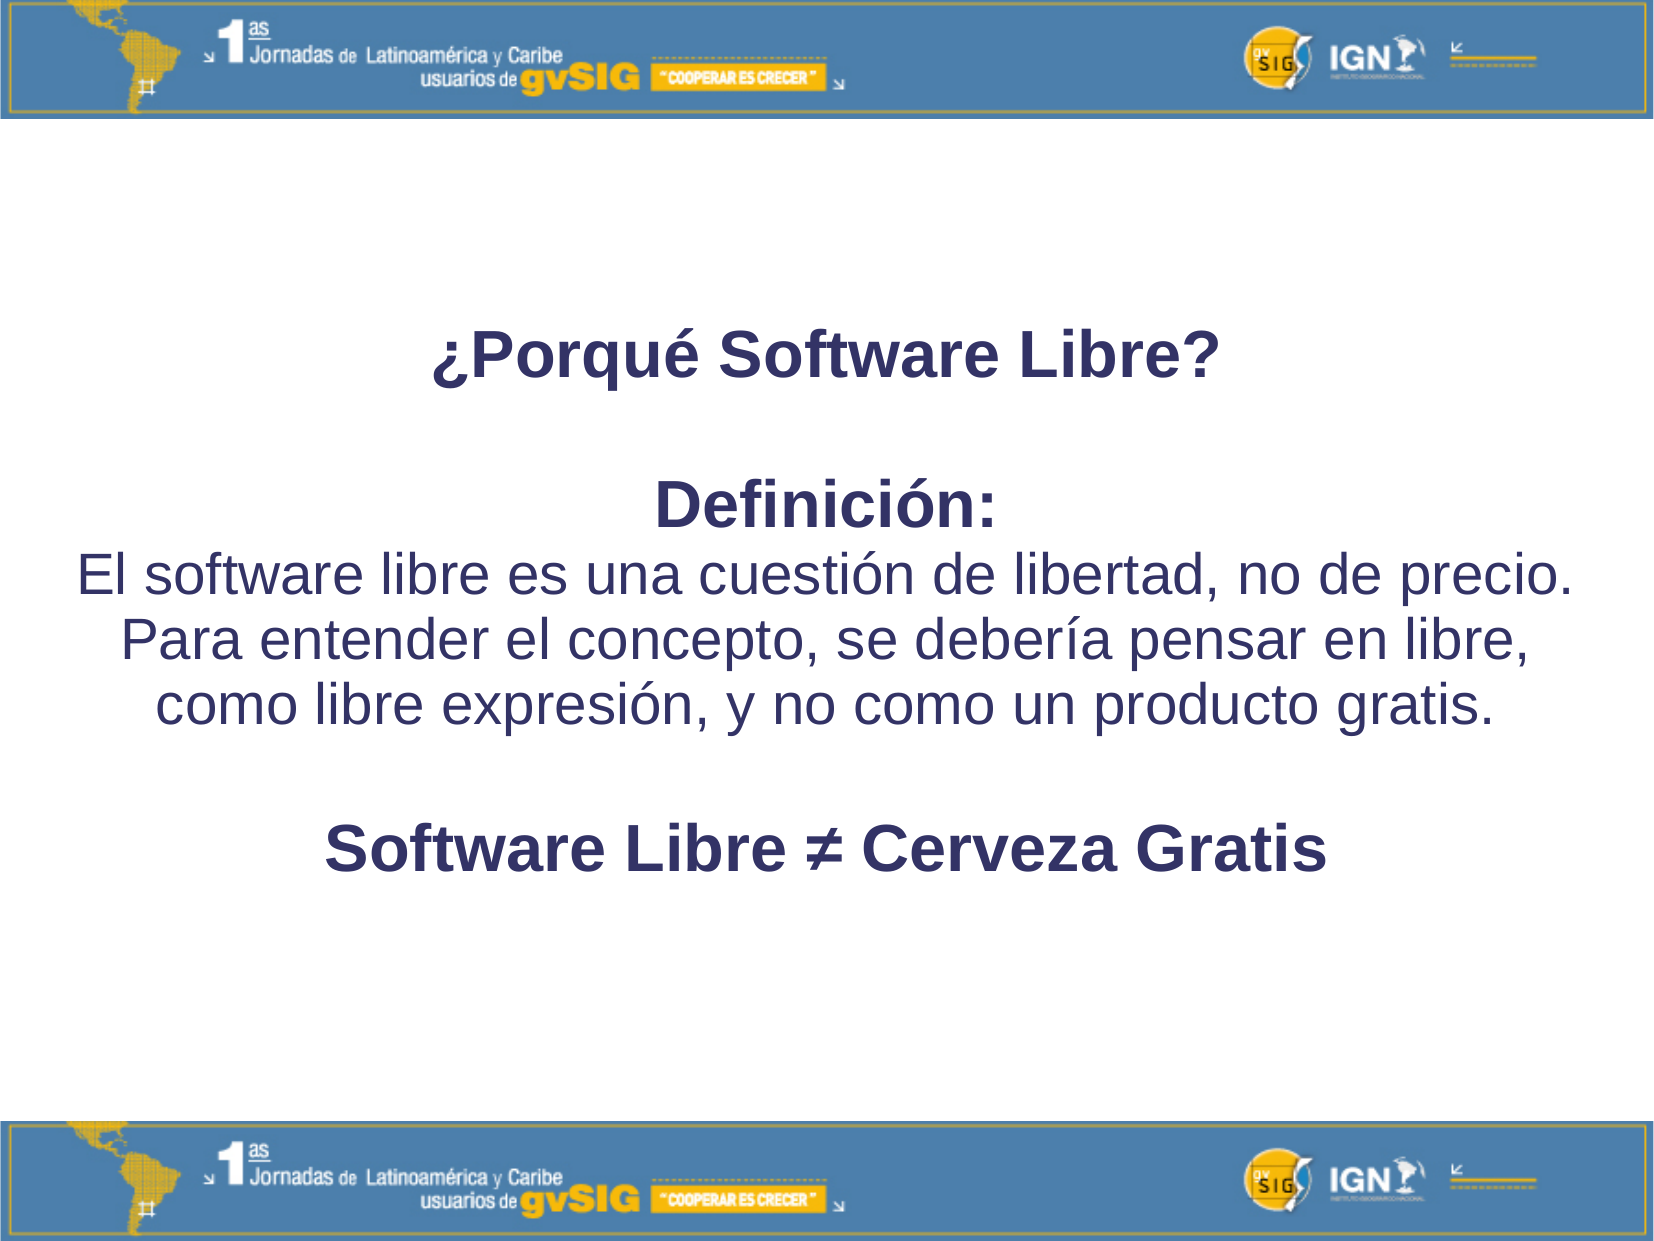

¿Porqué Software Libre?
Definición:
El software libre es una cuestión de libertad, no de precio. Para entender el concepto, se debería pensar en libre, como libre expresión, y no como un producto gratis.
Software Libre ≠ Cerveza Gratis